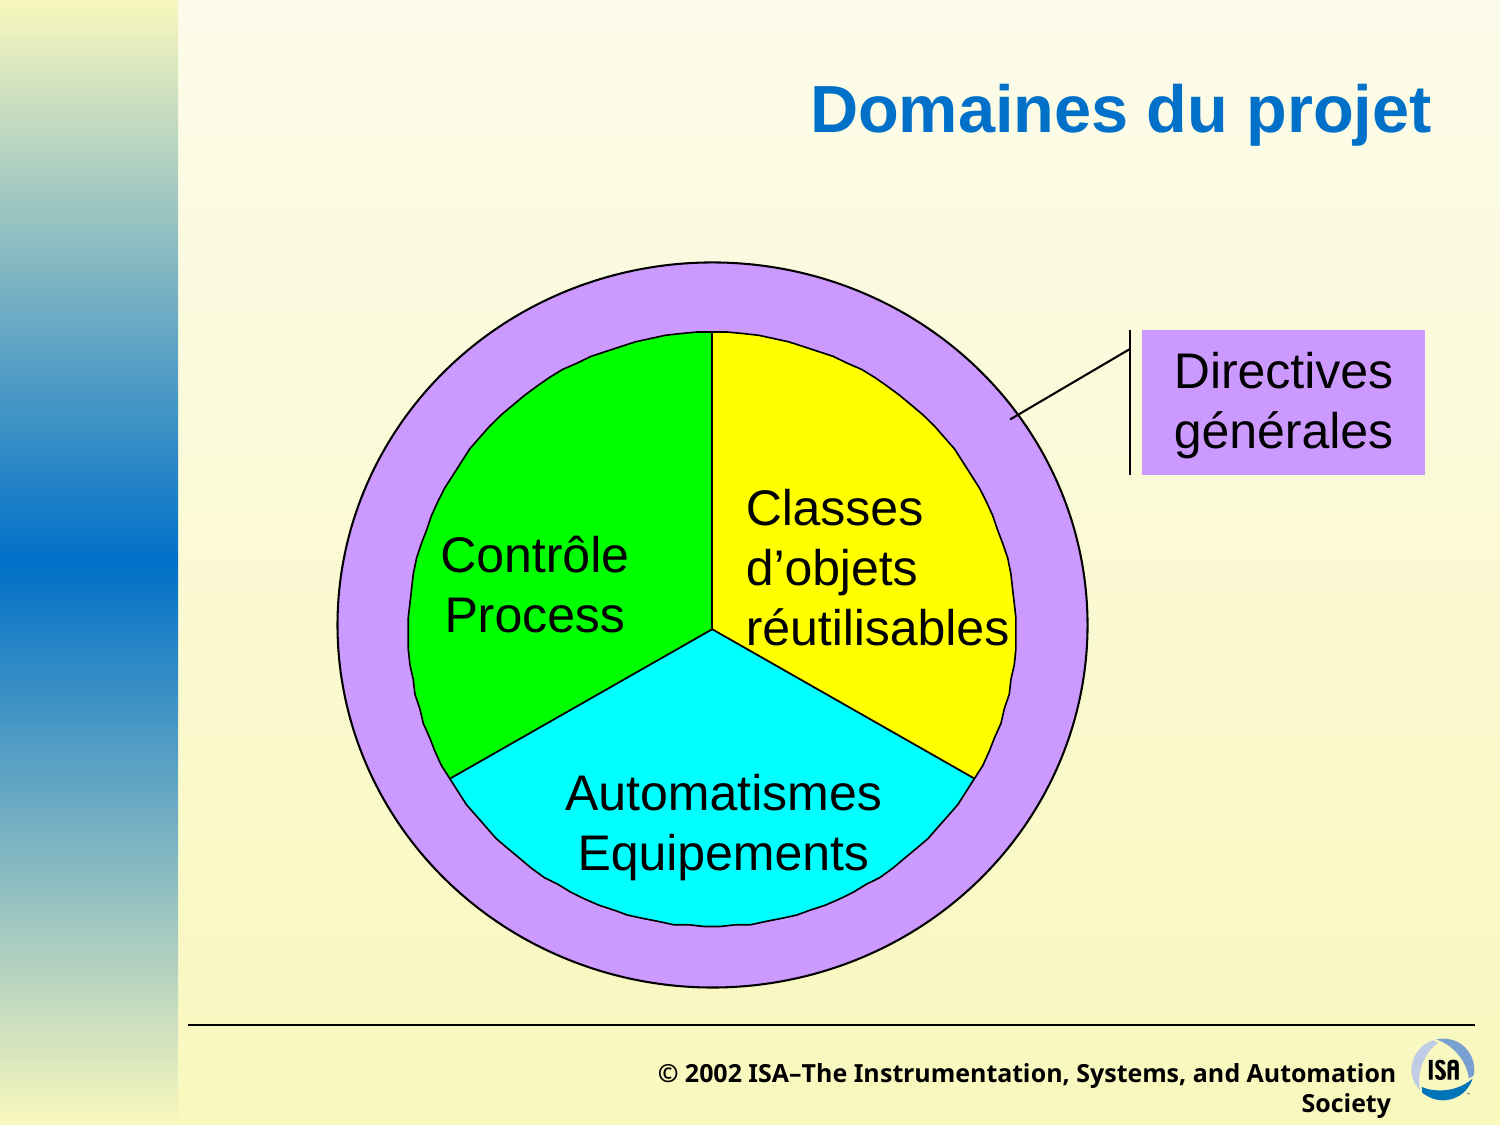

# Domaines du projet
Directives
générales
Classes
d’objets
réutilisables
Contrôle
Process
Automatismes
Equipements